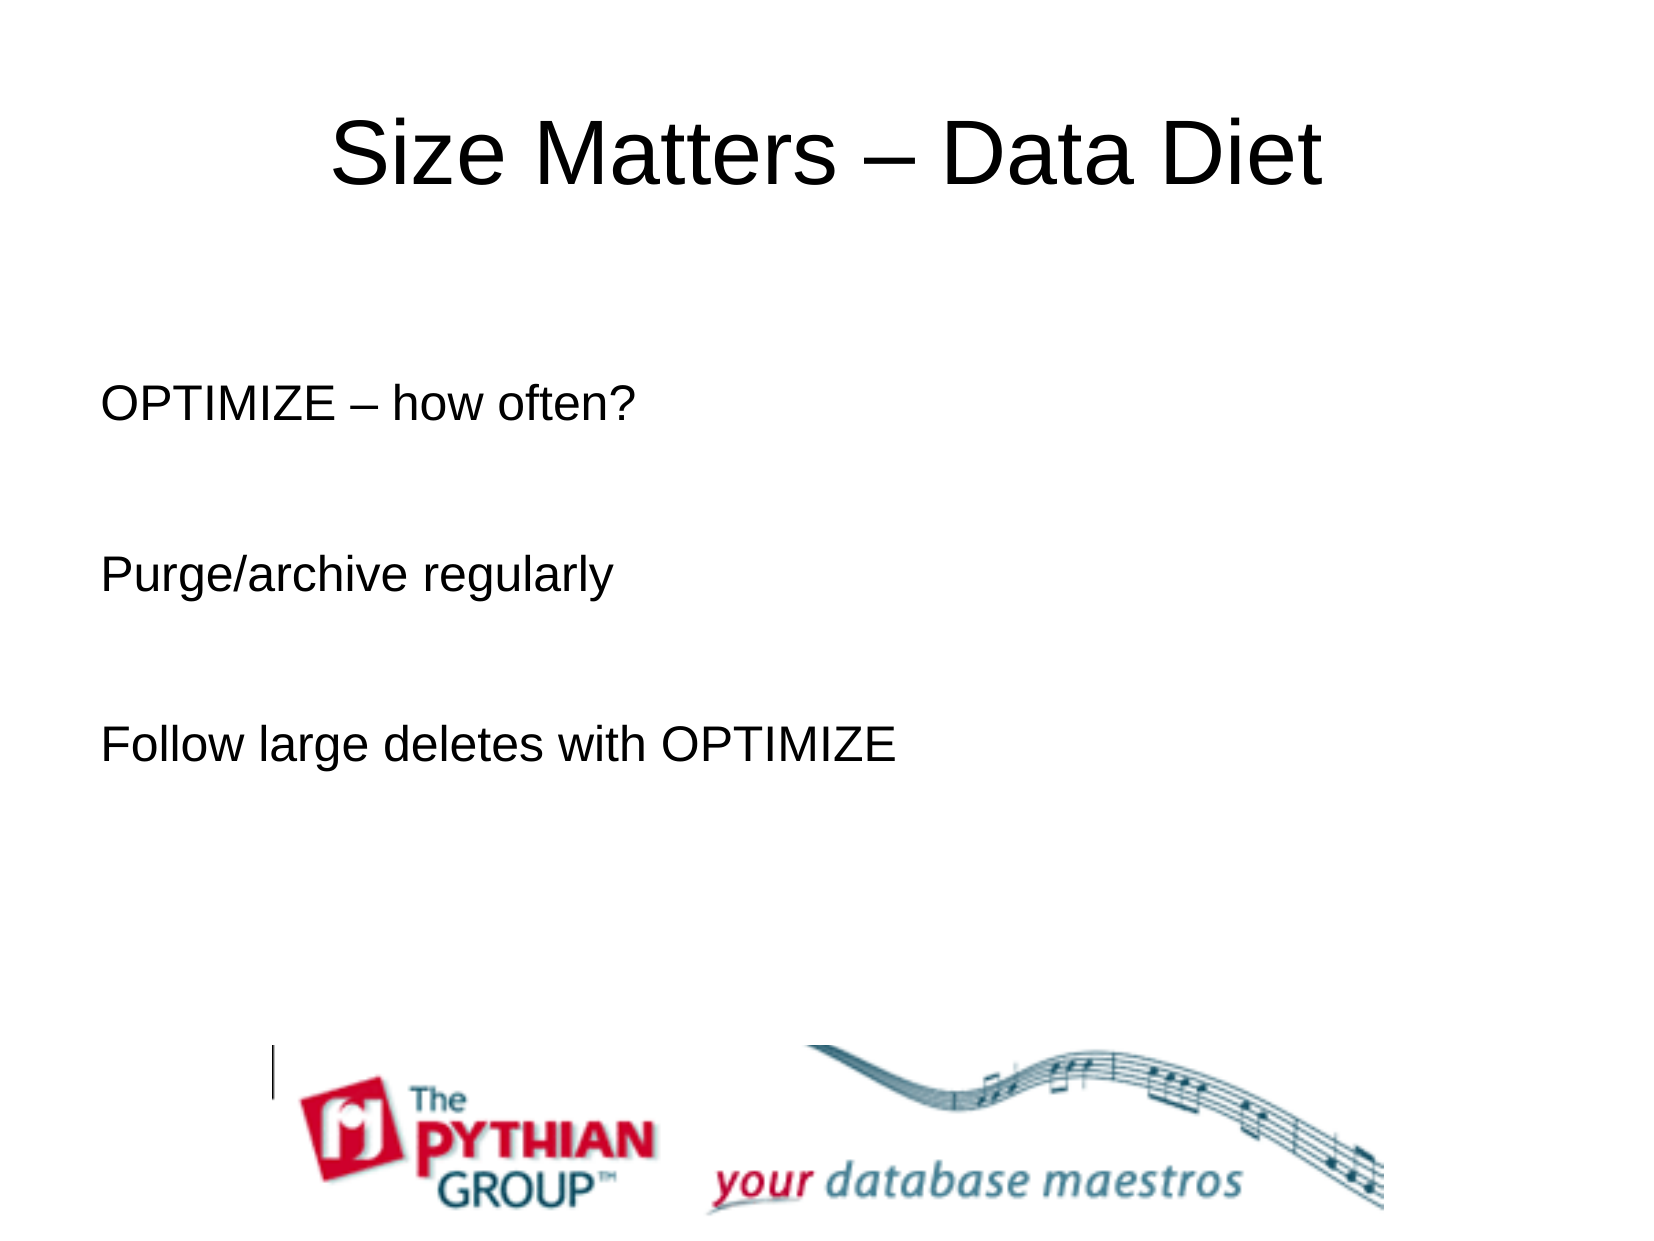

# Size Matters – Data Diet
OPTIMIZE – how often?
Purge/archive regularly
Follow large deletes with OPTIMIZE